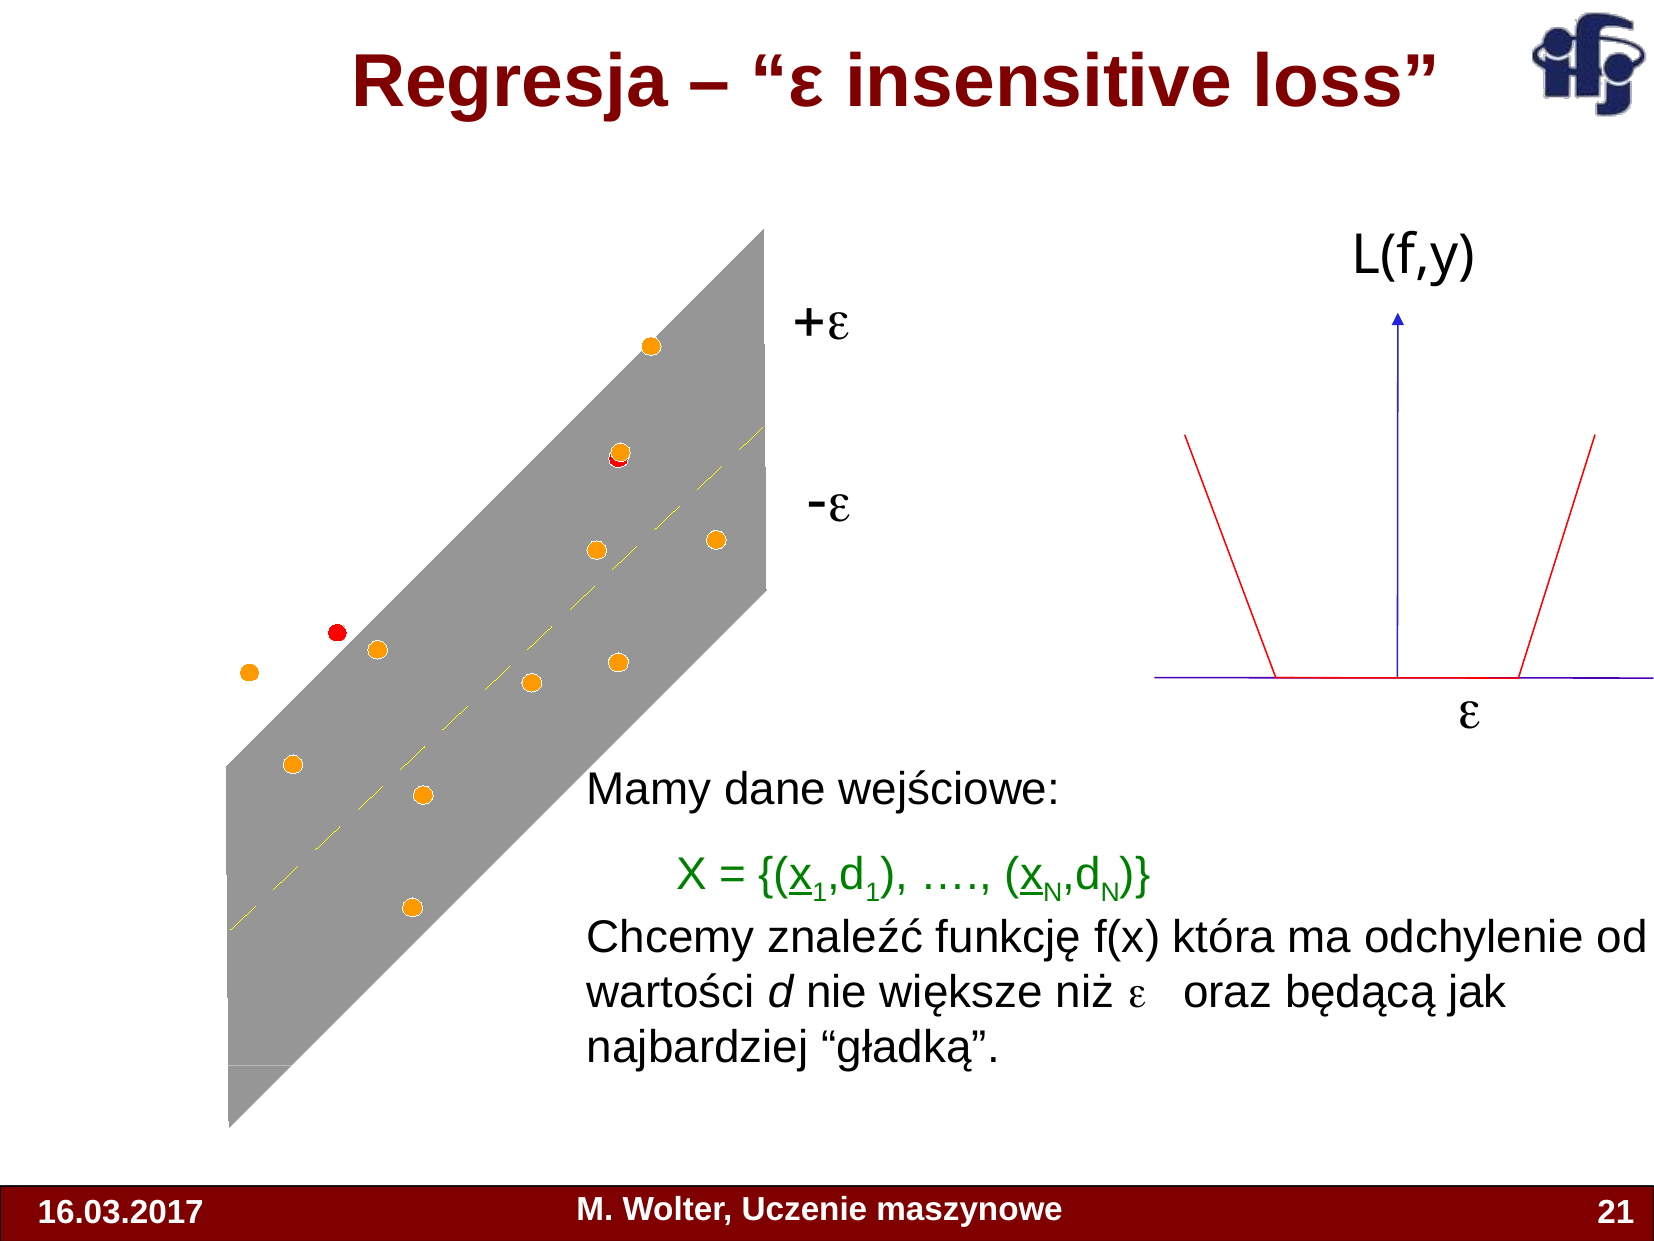

# Regresja – “ε insensitive loss”
L(f,y)



Mamy dane wejściowe:
 X = {(x1,d1), …., (xN,dN)}
Chcemy znaleźć funkcję f(x) która ma odchylenie od wartości d nie większe niż  oraz będącą jak najbardziej “gładką”.
7.11.2007
Marcin Wolter, "Support Vector Machines"